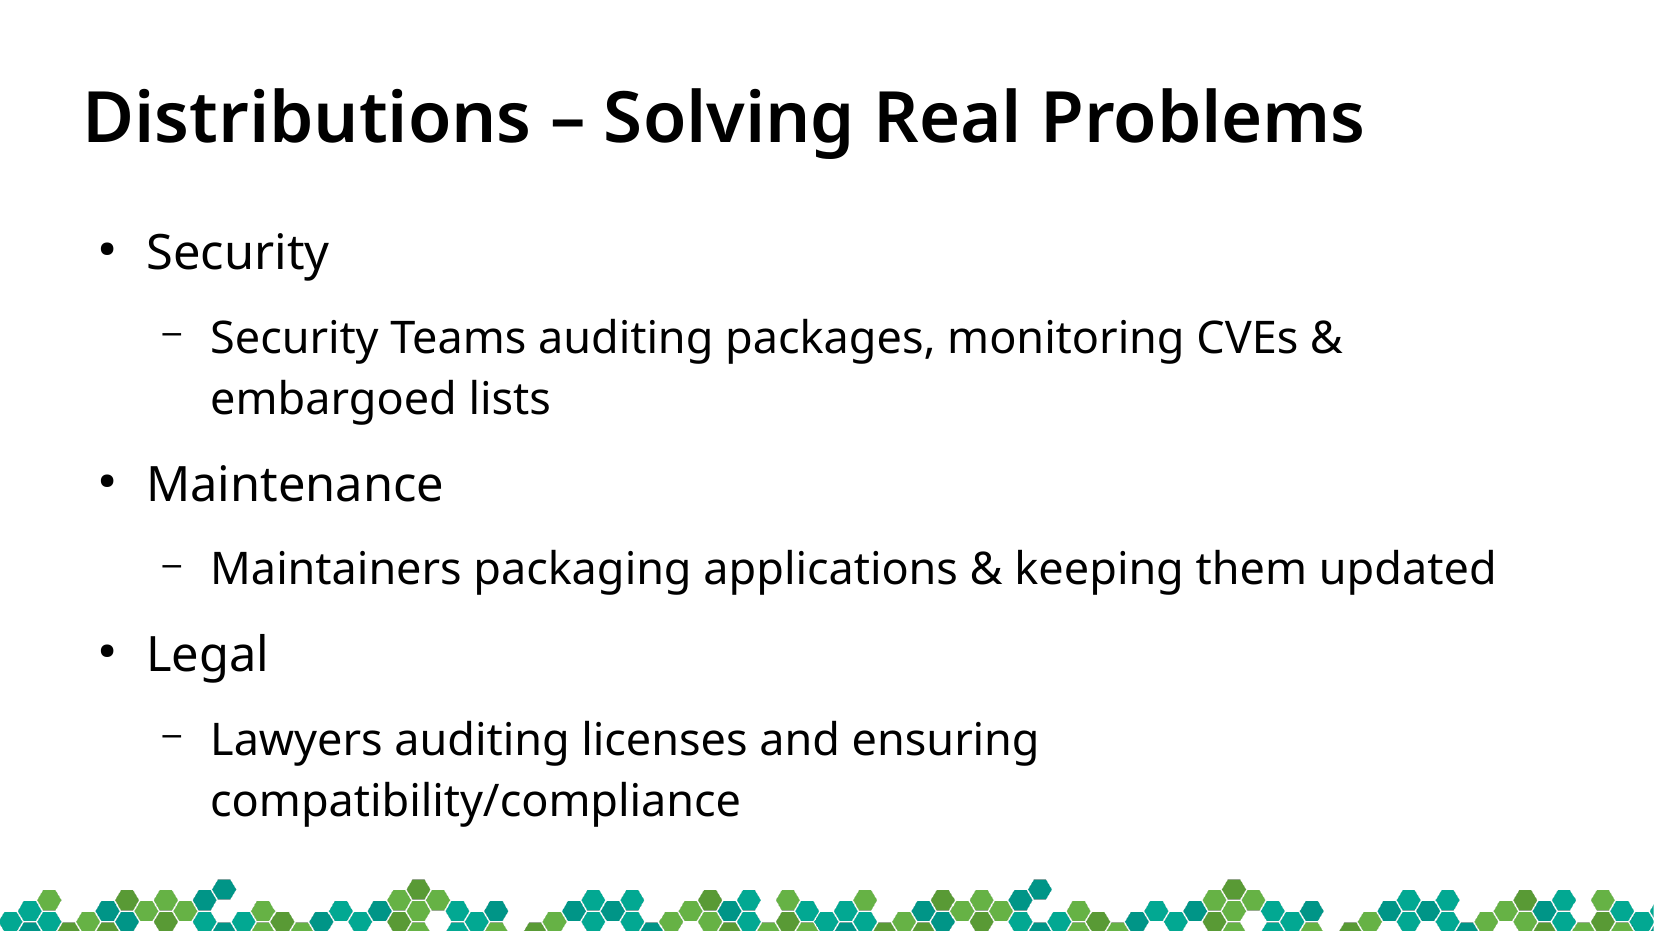

# Distributions – Solving Real Problems
Security
Security Teams auditing packages, monitoring CVEs & embargoed lists
Maintenance
Maintainers packaging applications & keeping them updated
Legal
Lawyers auditing licenses and ensuring compatibility/compliance